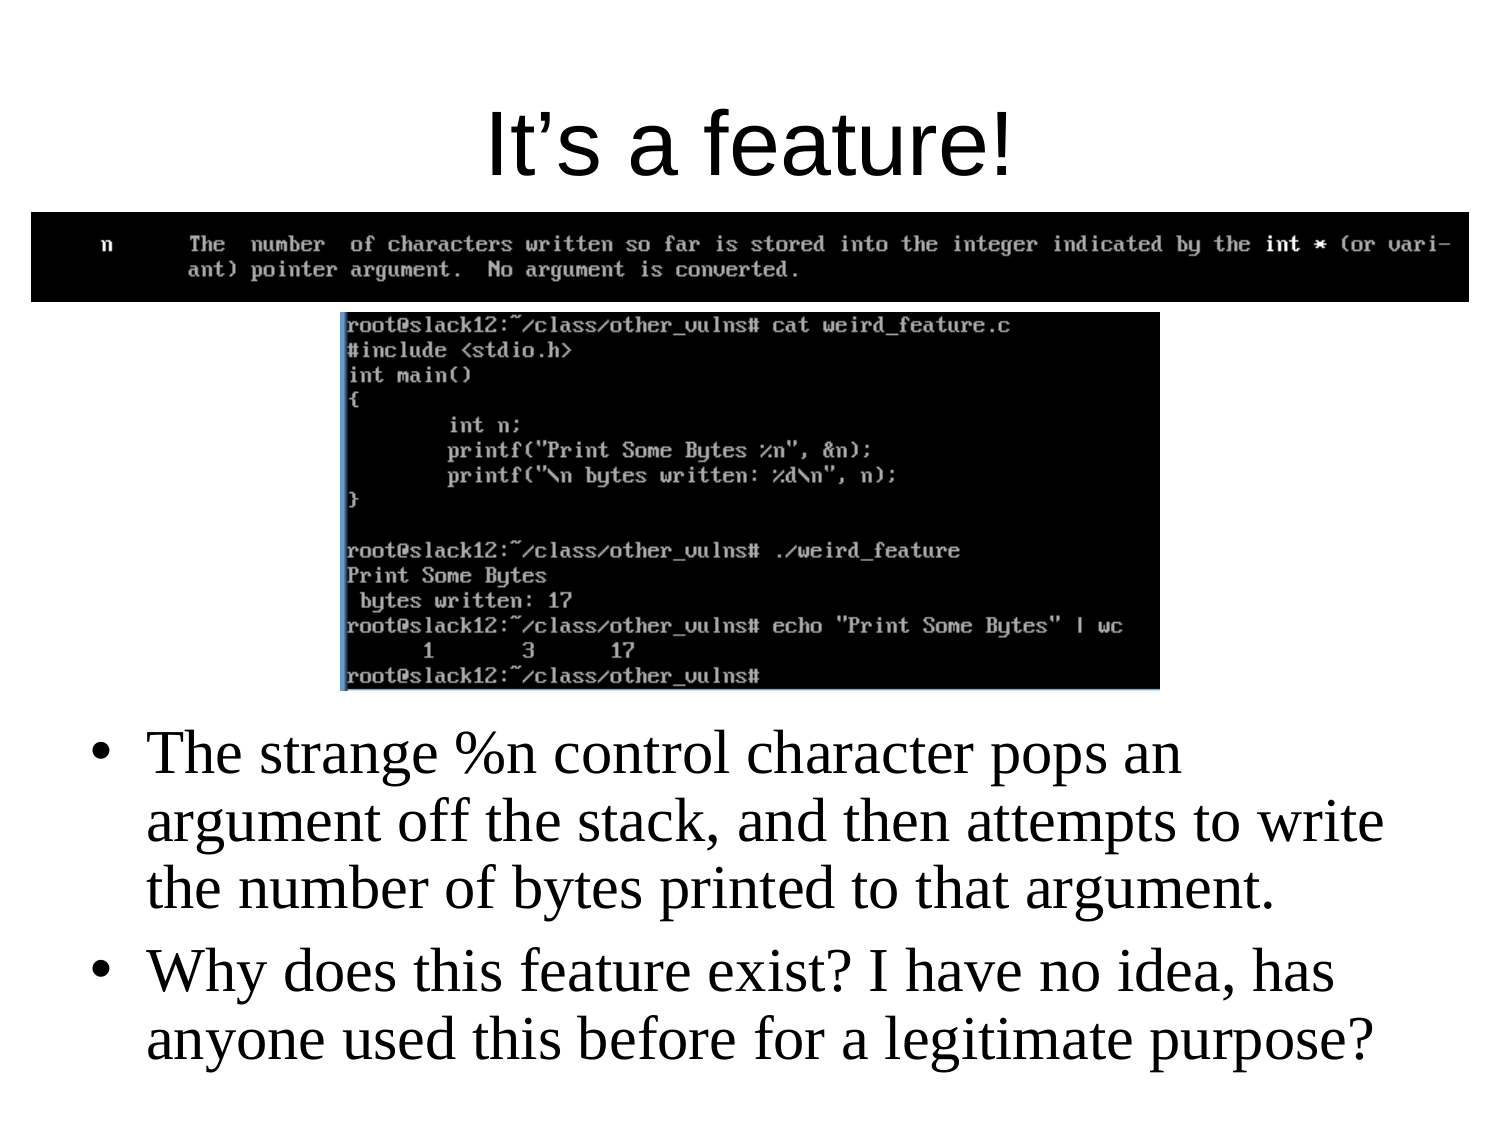

# It’s a feature!
The strange %n control character pops an argument off the stack, and then attempts to write the number of bytes printed to that argument.
Why does this feature exist? I have no idea, has anyone used this before for a legitimate purpose?